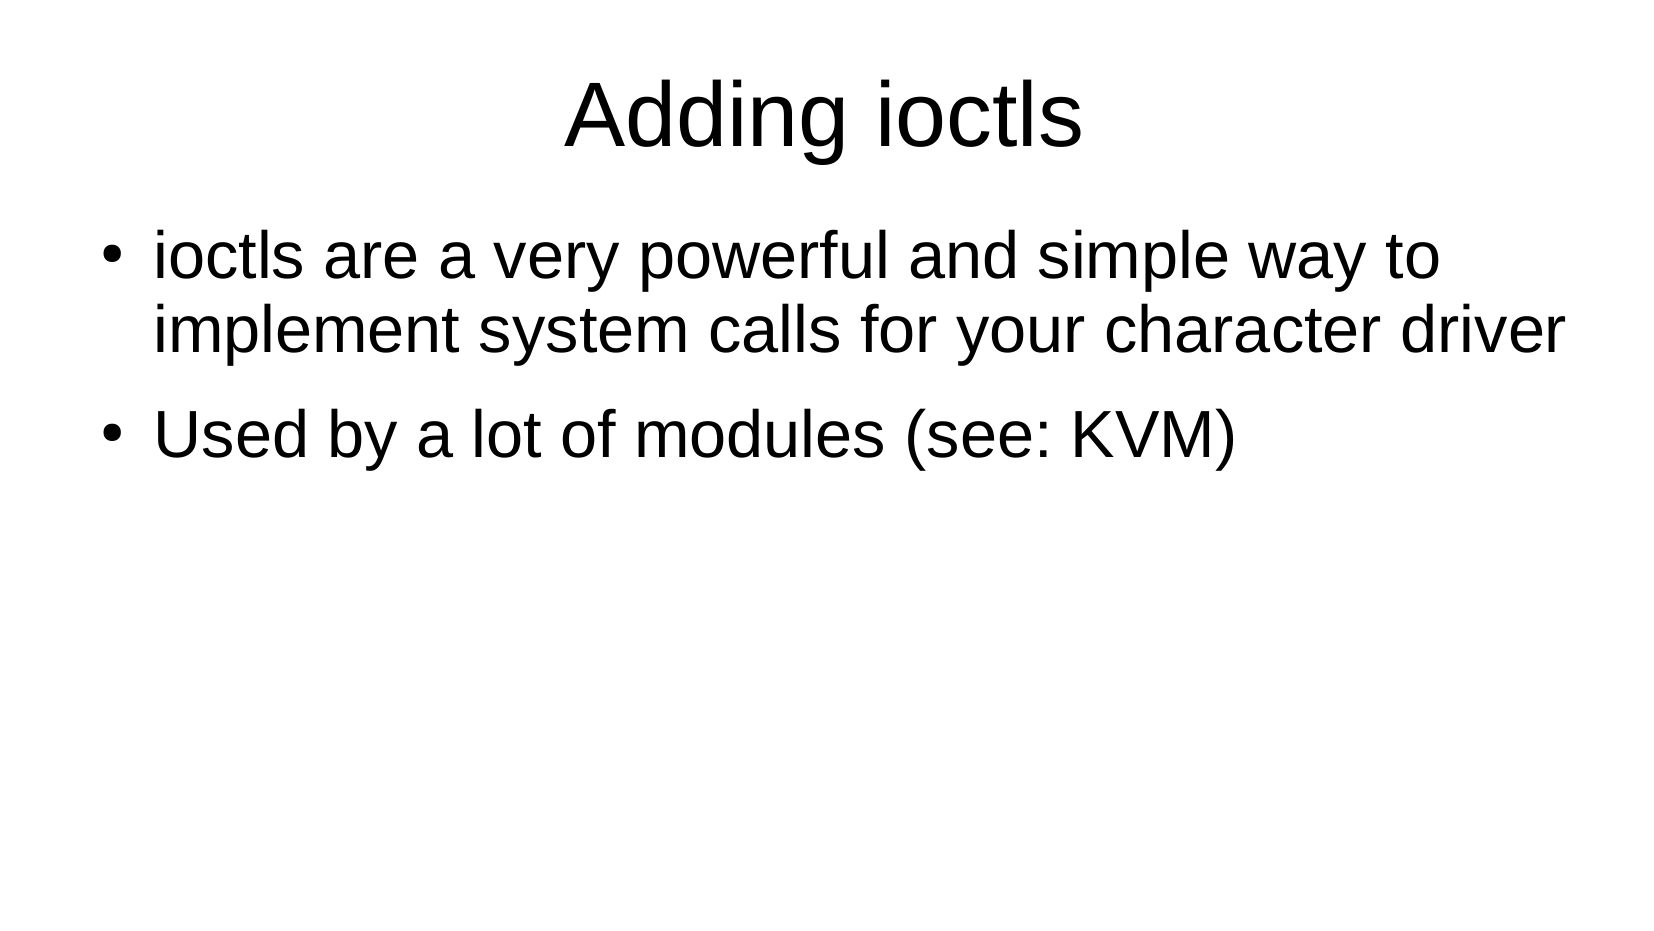

# Adding ioctls
ioctls are a very powerful and simple way to implement system calls for your character driver
Used by a lot of modules (see: KVM)